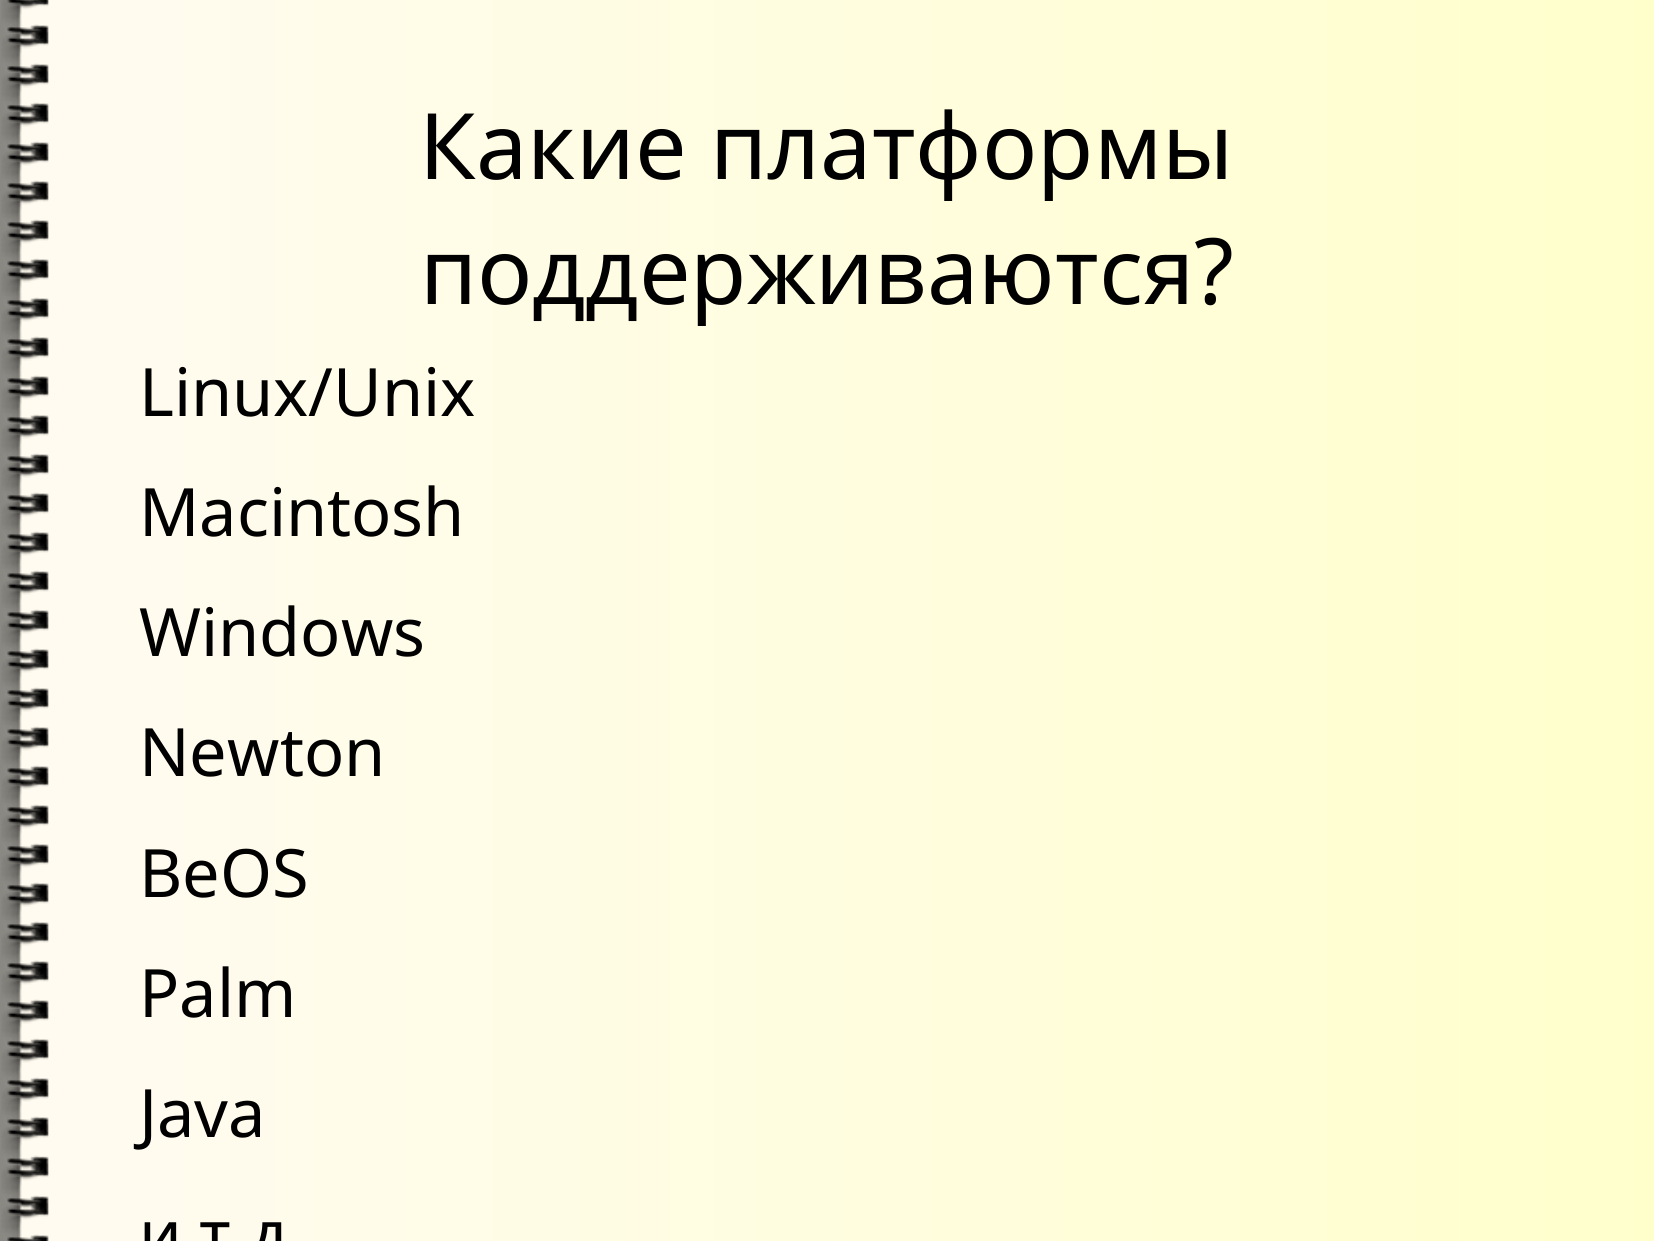

# Какие платформы поддерживаются?
Linux/Unix
Macintosh
Windows
Newton
BeOS
Palm
Java
и т.д.